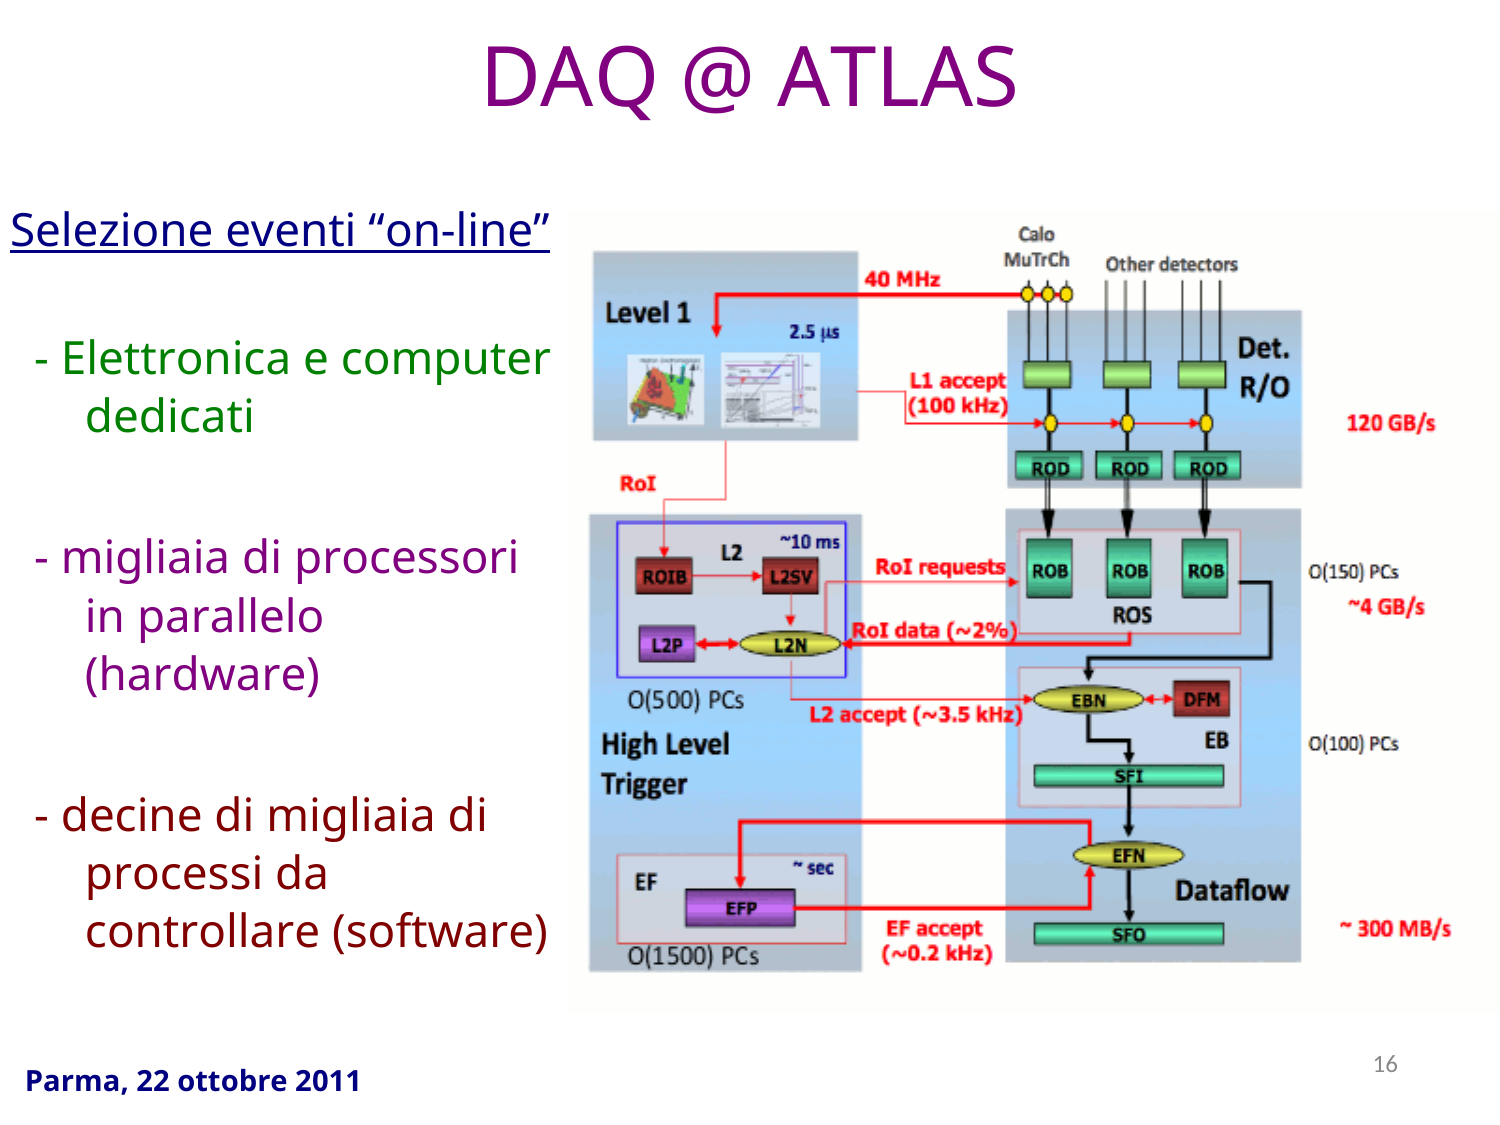

DAQ @ ATLAS
# Selezione eventi “on-line”
 - Elettronica e computer dedicati
 - migliaia di processori in parallelo (hardware)‏
 - decine di migliaia di processi da controllare (software)‏
16